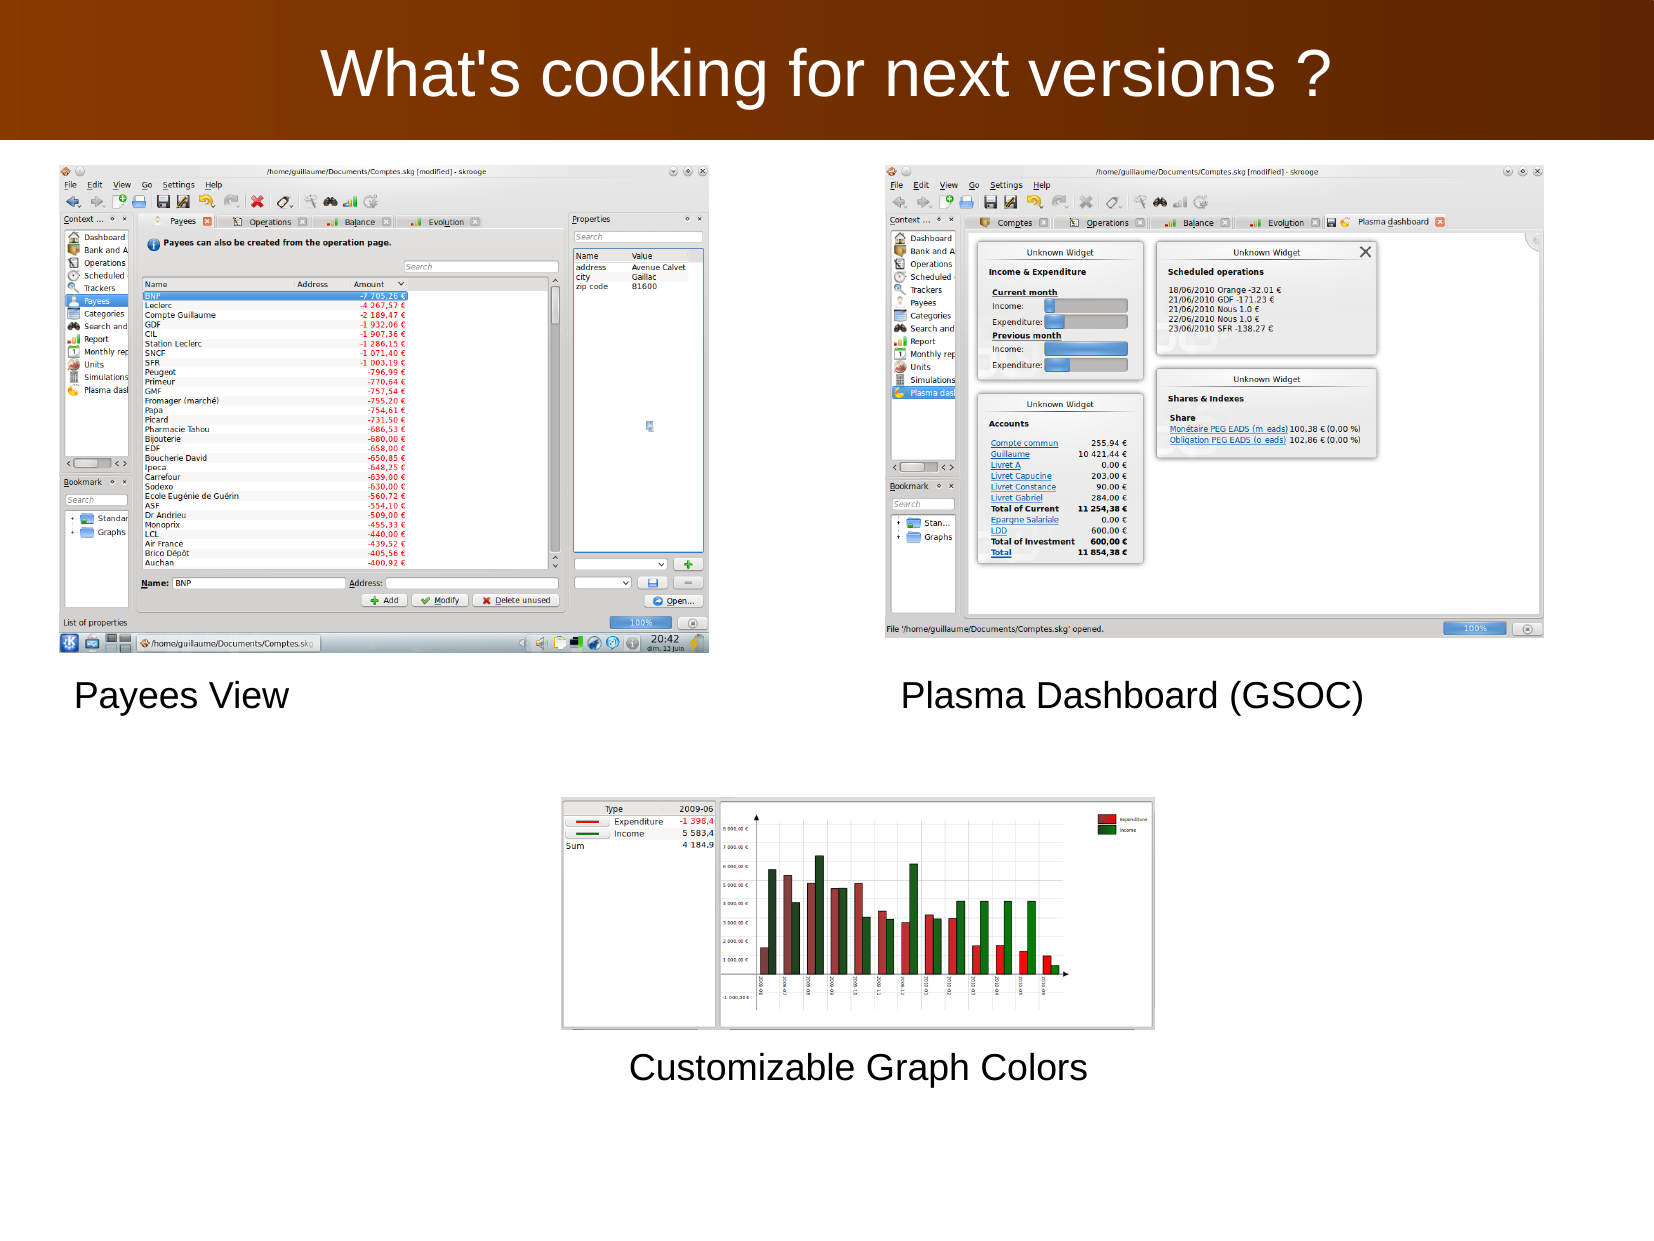

# What's cooking for next versions ?
Payees View
Plasma Dashboard (GSOC)
Customizable Graph Colors